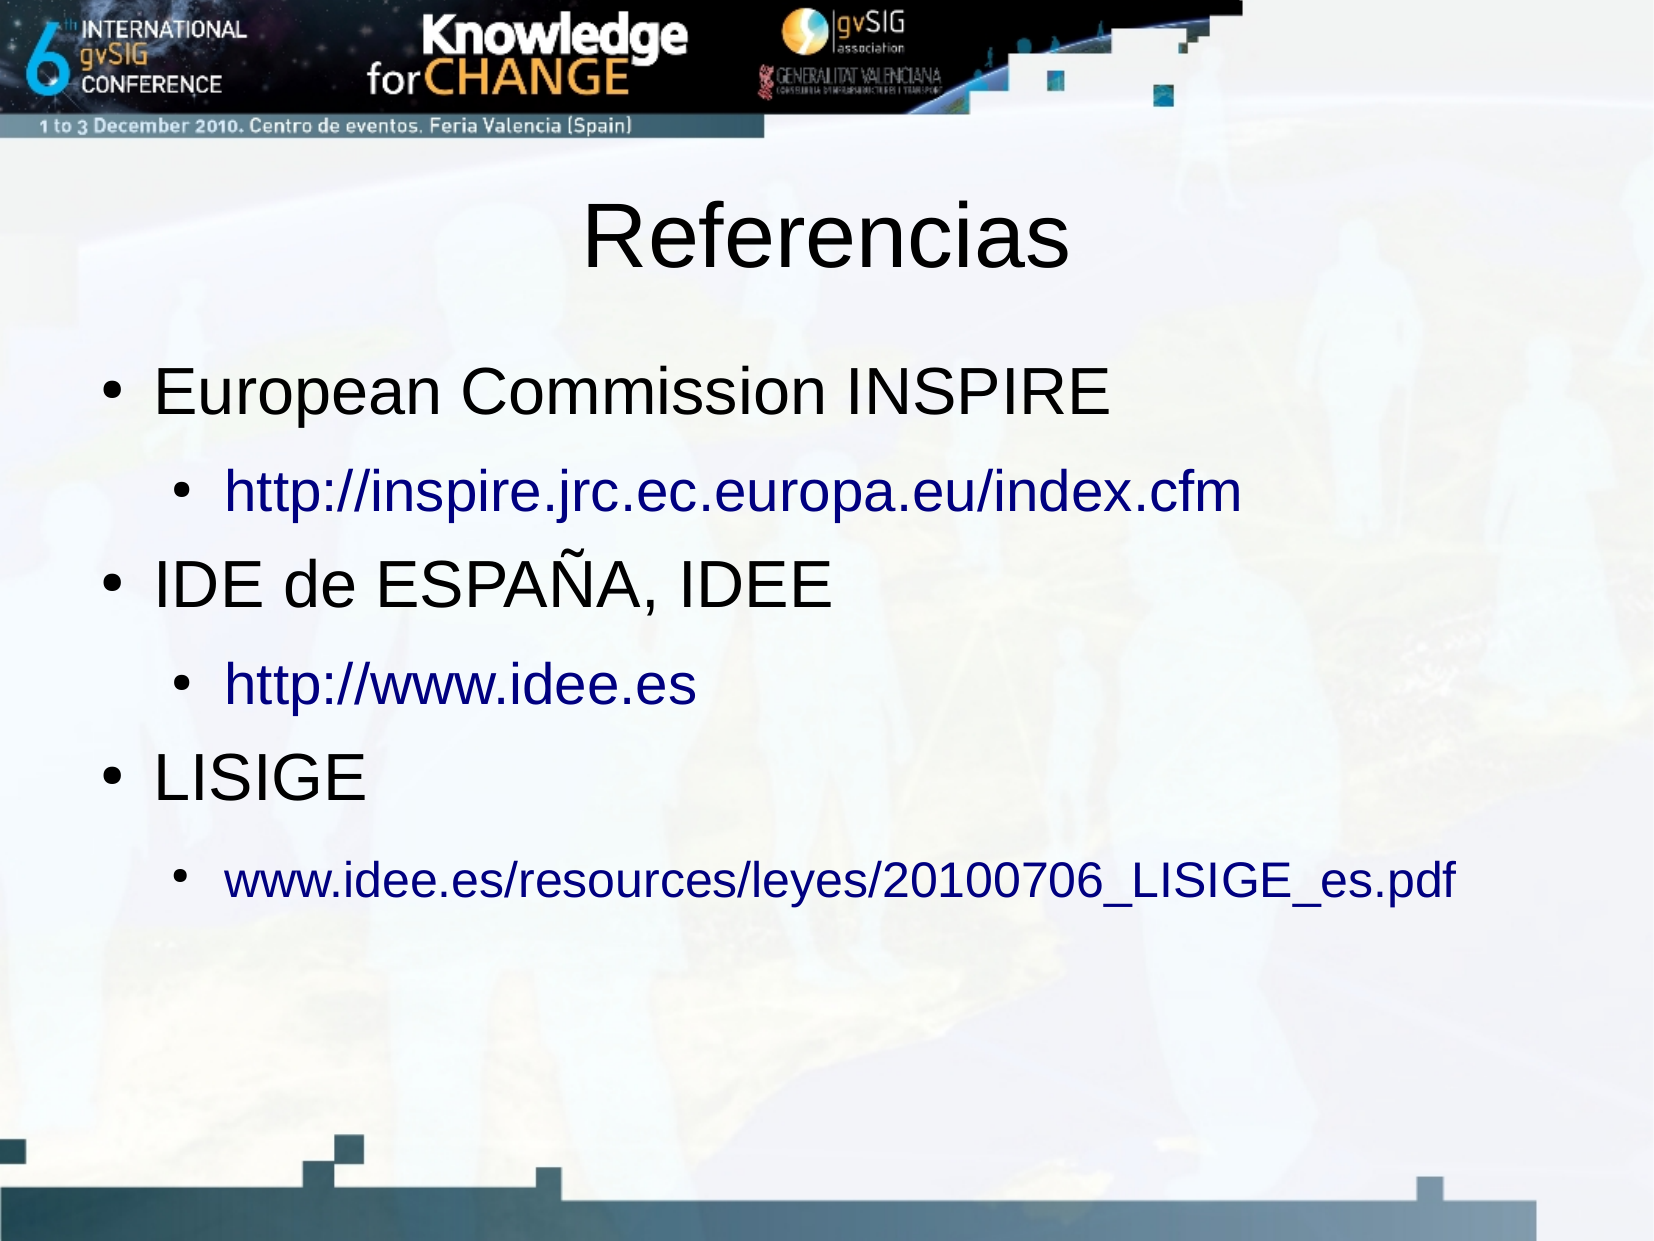

# Referencias
European Commission INSPIRE
http://inspire.jrc.ec.europa.eu/index.cfm
IDE de ESPAÑA, IDEE
http://www.idee.es
LISIGE
www.idee.es/resources/leyes/20100706_LISIGE_es.pdf